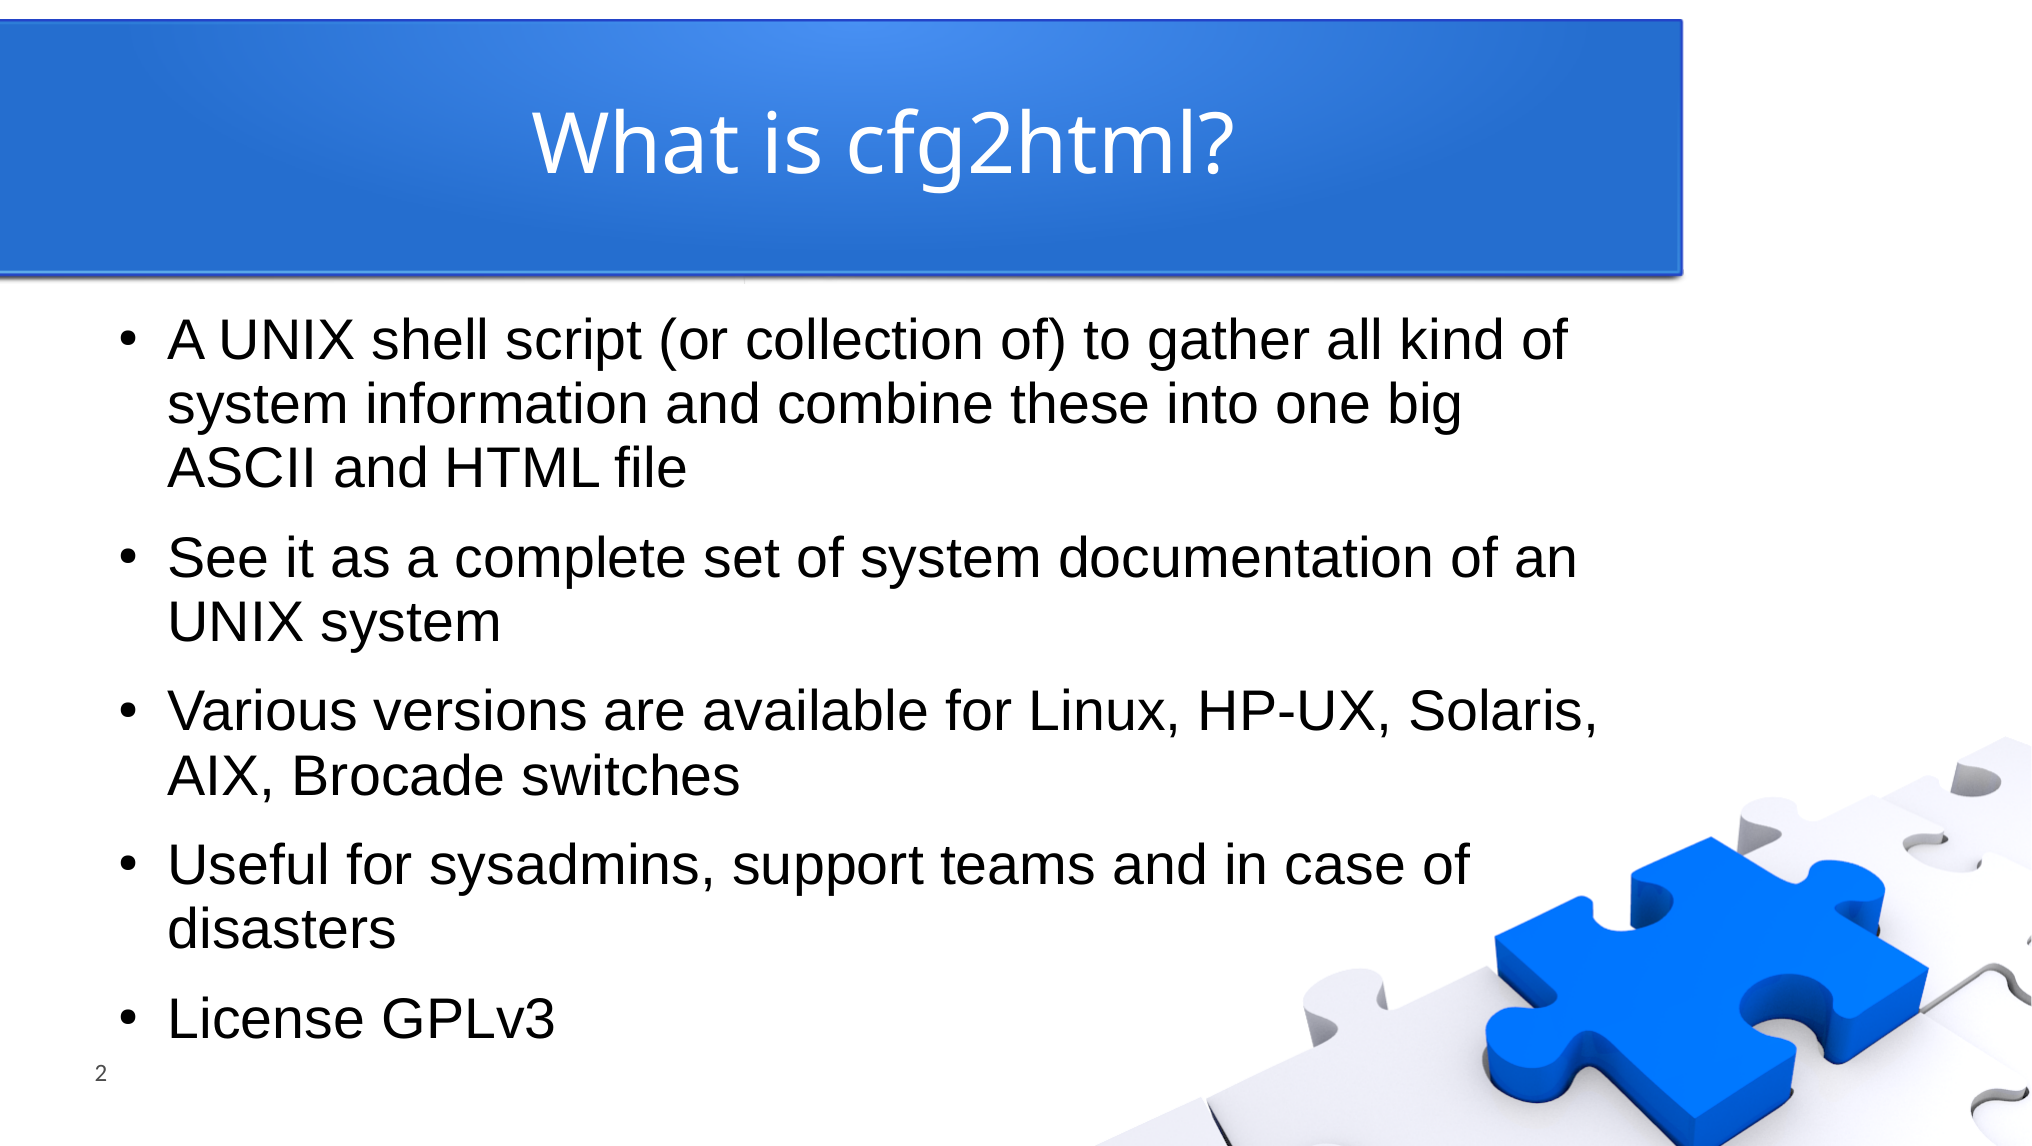

# What is cfg2html?
A UNIX shell script (or collection of) to gather all kind of system information and combine these into one big ASCII and HTML file
See it as a complete set of system documentation of an UNIX system
Various versions are available for Linux, HP-UX, Solaris, AIX, Brocade switches
Useful for sysadmins, support teams and in case of
disasters
License GPLv3
2